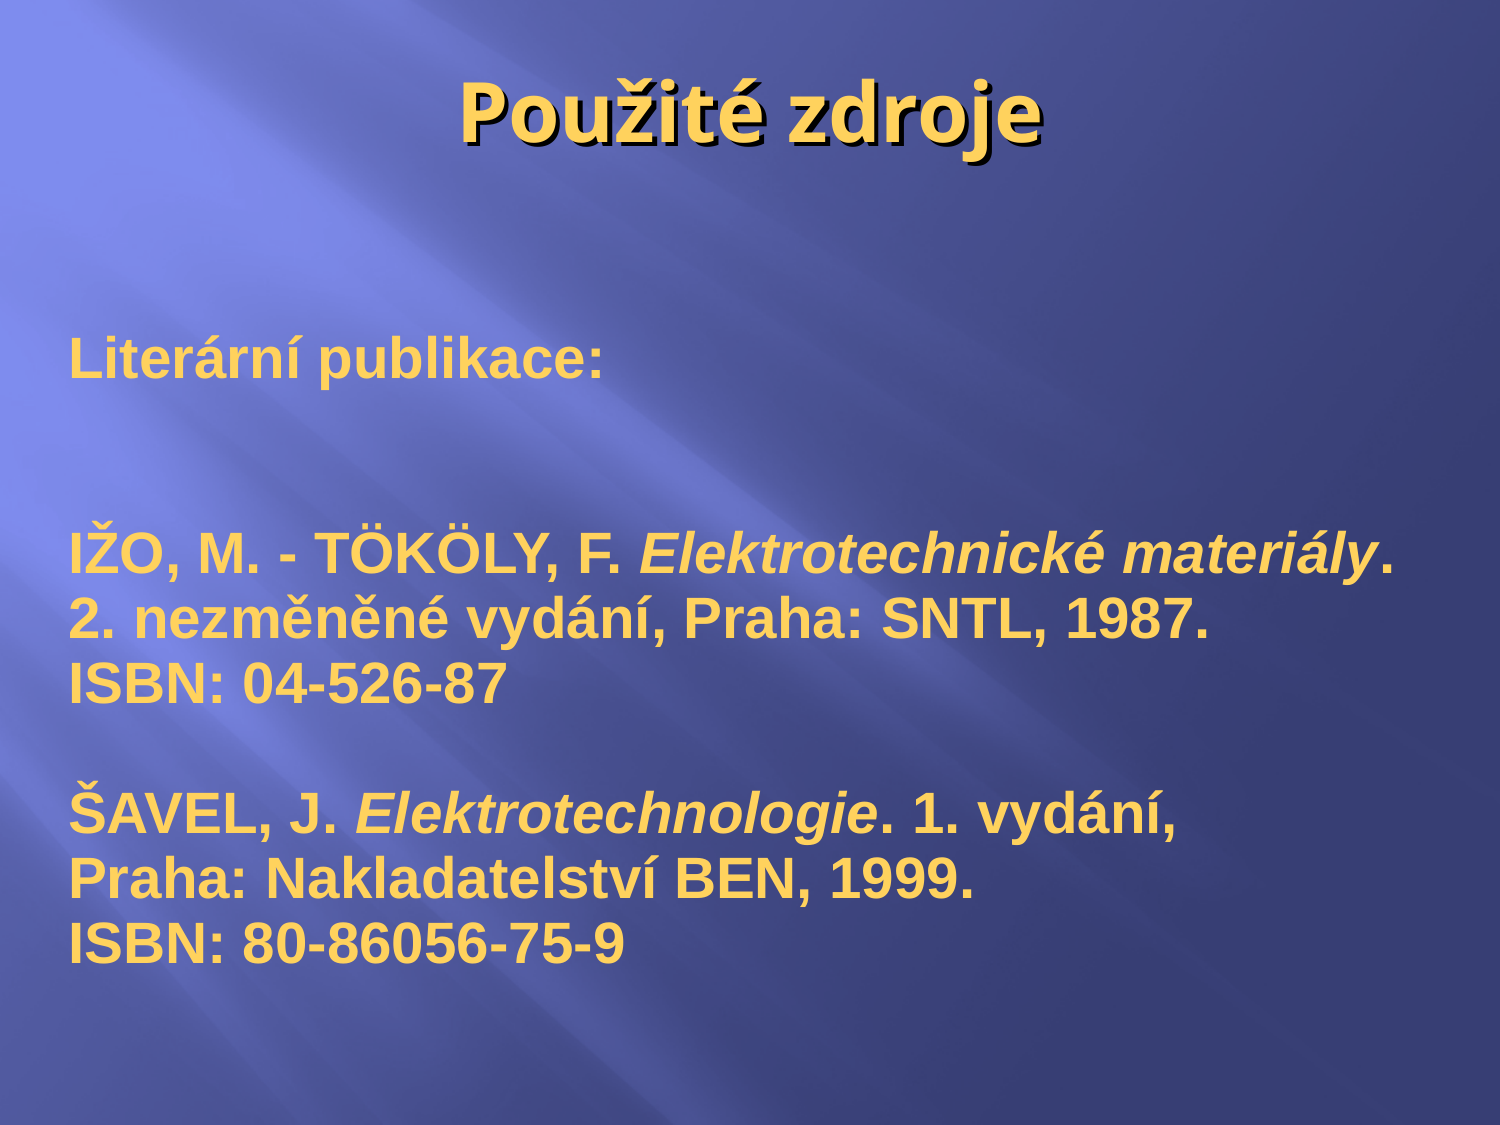

# Použité zdroje
Literární publikace:
IŽO, M. - TÖKÖLY, F. Elektrotechnické materiály.
2. nezměněné vydání, Praha: SNTL, 1987.
ISBN: 04-526-87
ŠAVEL, J. Elektrotechnologie. 1. vydání,
Praha: Nakladatelství BEN, 1999.
ISBN: 80-86056-75-9